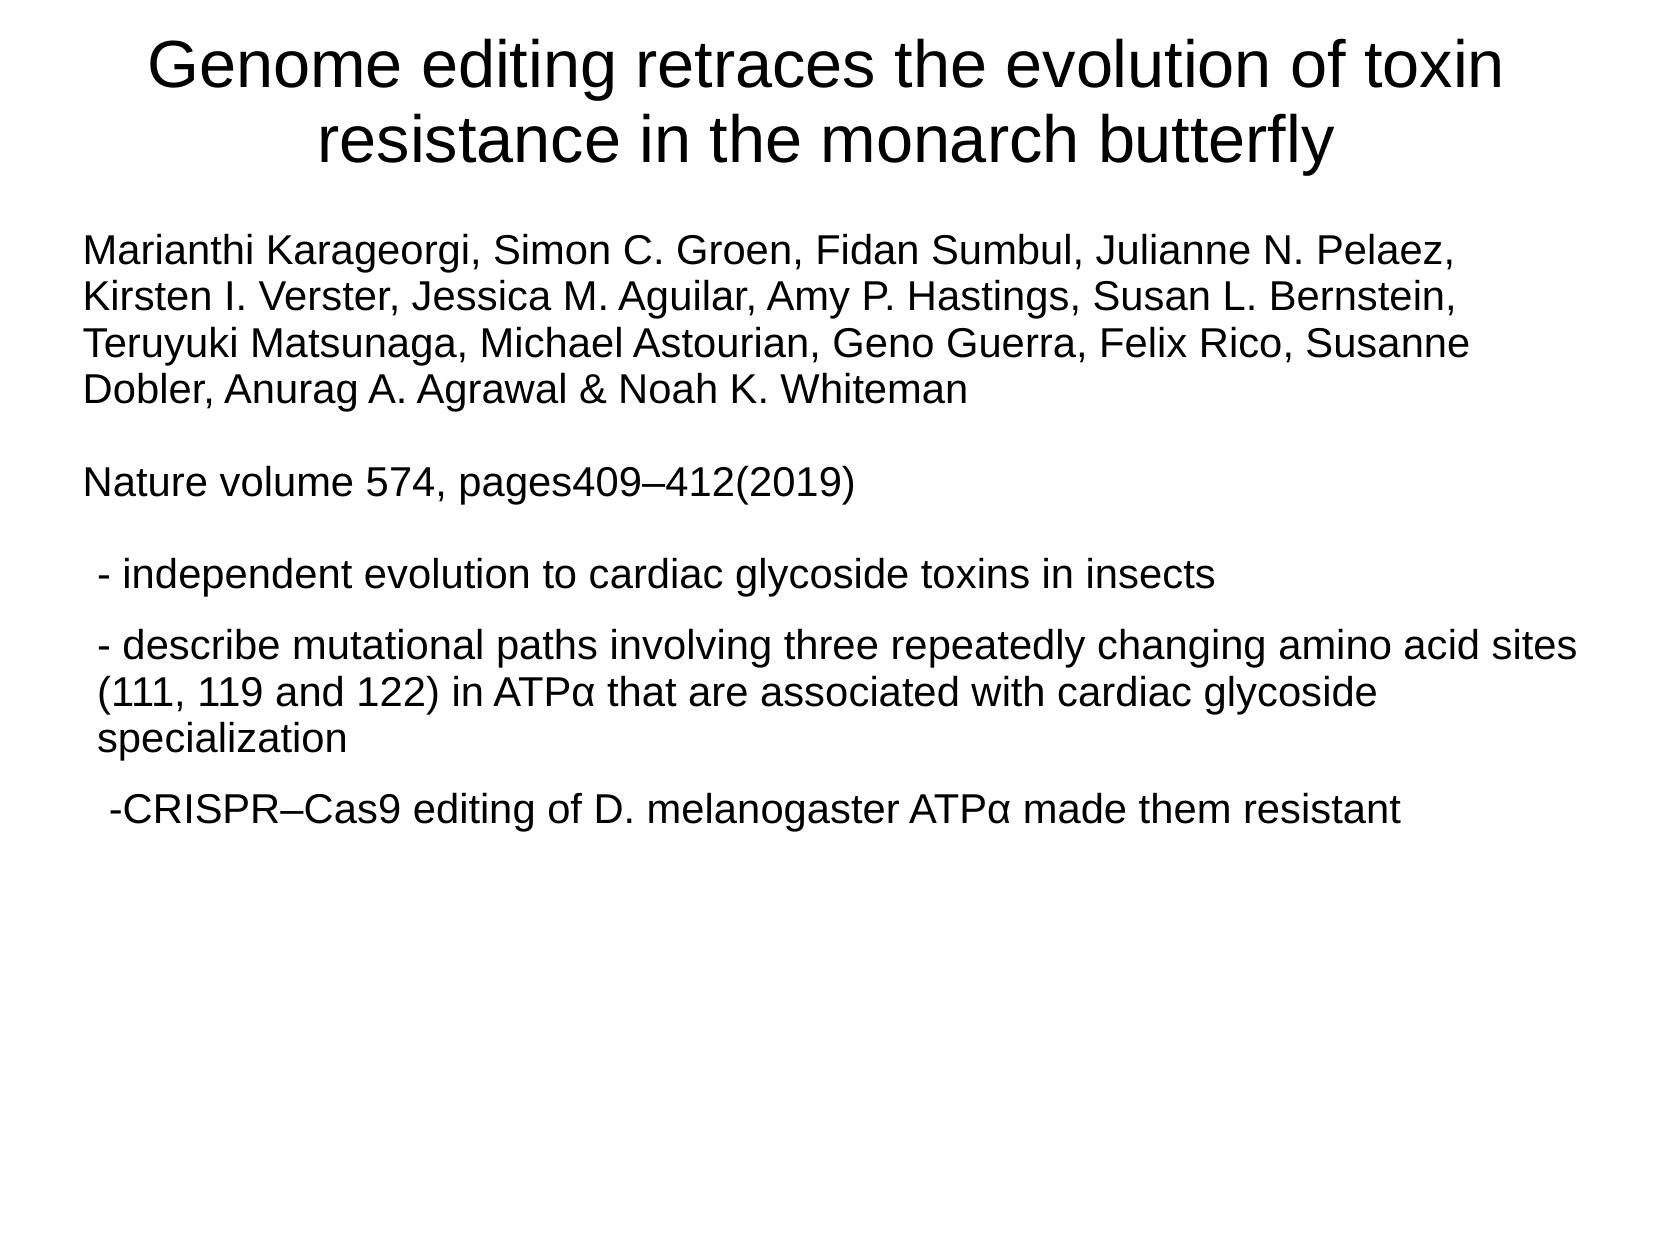

# Genome editing retraces the evolution of toxin resistance in the monarch butterfly
Marianthi Karageorgi, Simon C. Groen, Fidan Sumbul, Julianne N. Pelaez, Kirsten I. Verster, Jessica M. Aguilar, Amy P. Hastings, Susan L. Bernstein, Teruyuki Matsunaga, Michael Astourian, Geno Guerra, Felix Rico, Susanne Dobler, Anurag A. Agrawal & Noah K. Whiteman
Nature volume 574, pages409–412(2019)
- independent evolution to cardiac glycoside toxins in insects
- describe mutational paths involving three repeatedly changing amino acid sites (111, 119 and 122) in ATPα that are associated with cardiac glycoside specialization
 -CRISPR–Cas9 editing of D. melanogaster ATPα made them resistant